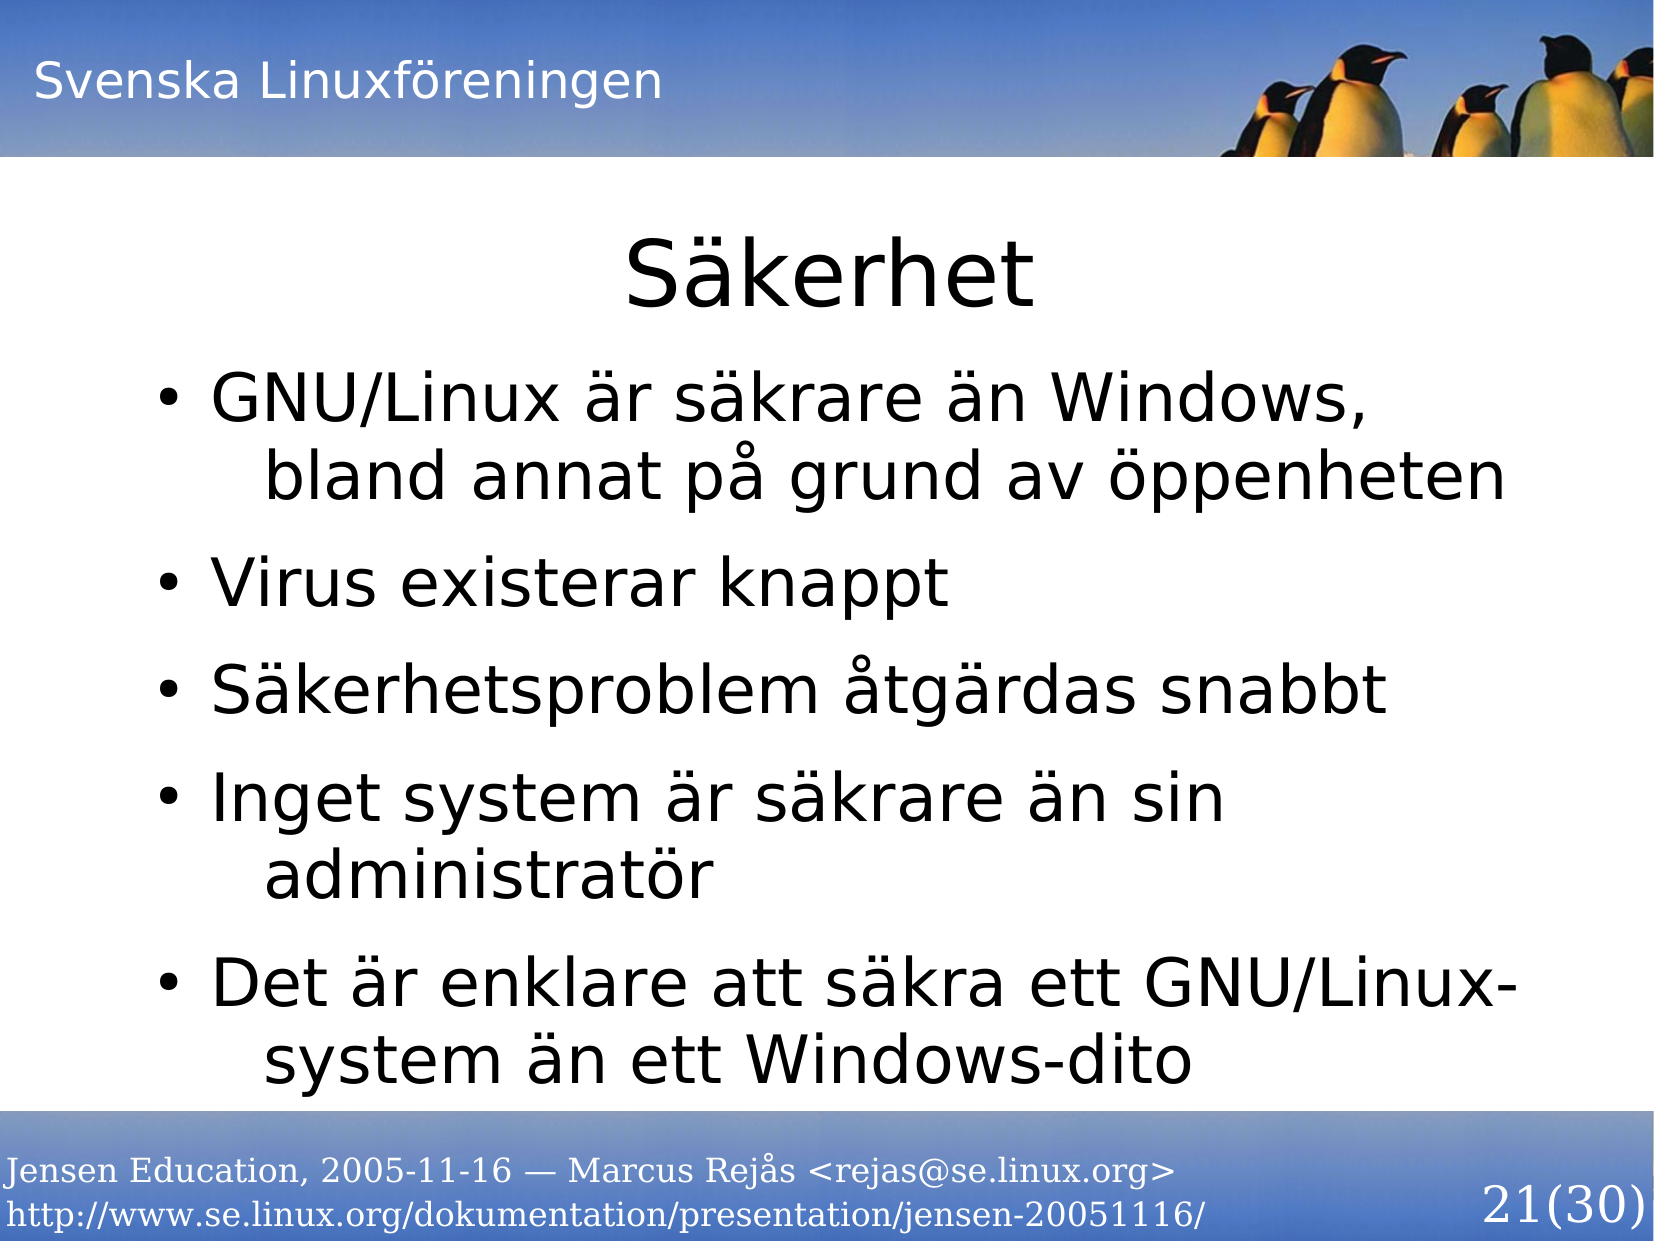

# Säkerhet
GNU/Linux är säkrare än Windows, bland annat på grund av öppenheten
Virus existerar knappt
Säkerhetsproblem åtgärdas snabbt
Inget system är säkrare än sin administratör
Det är enklare att säkra ett GNU/Linux-system än ett Windows-dito